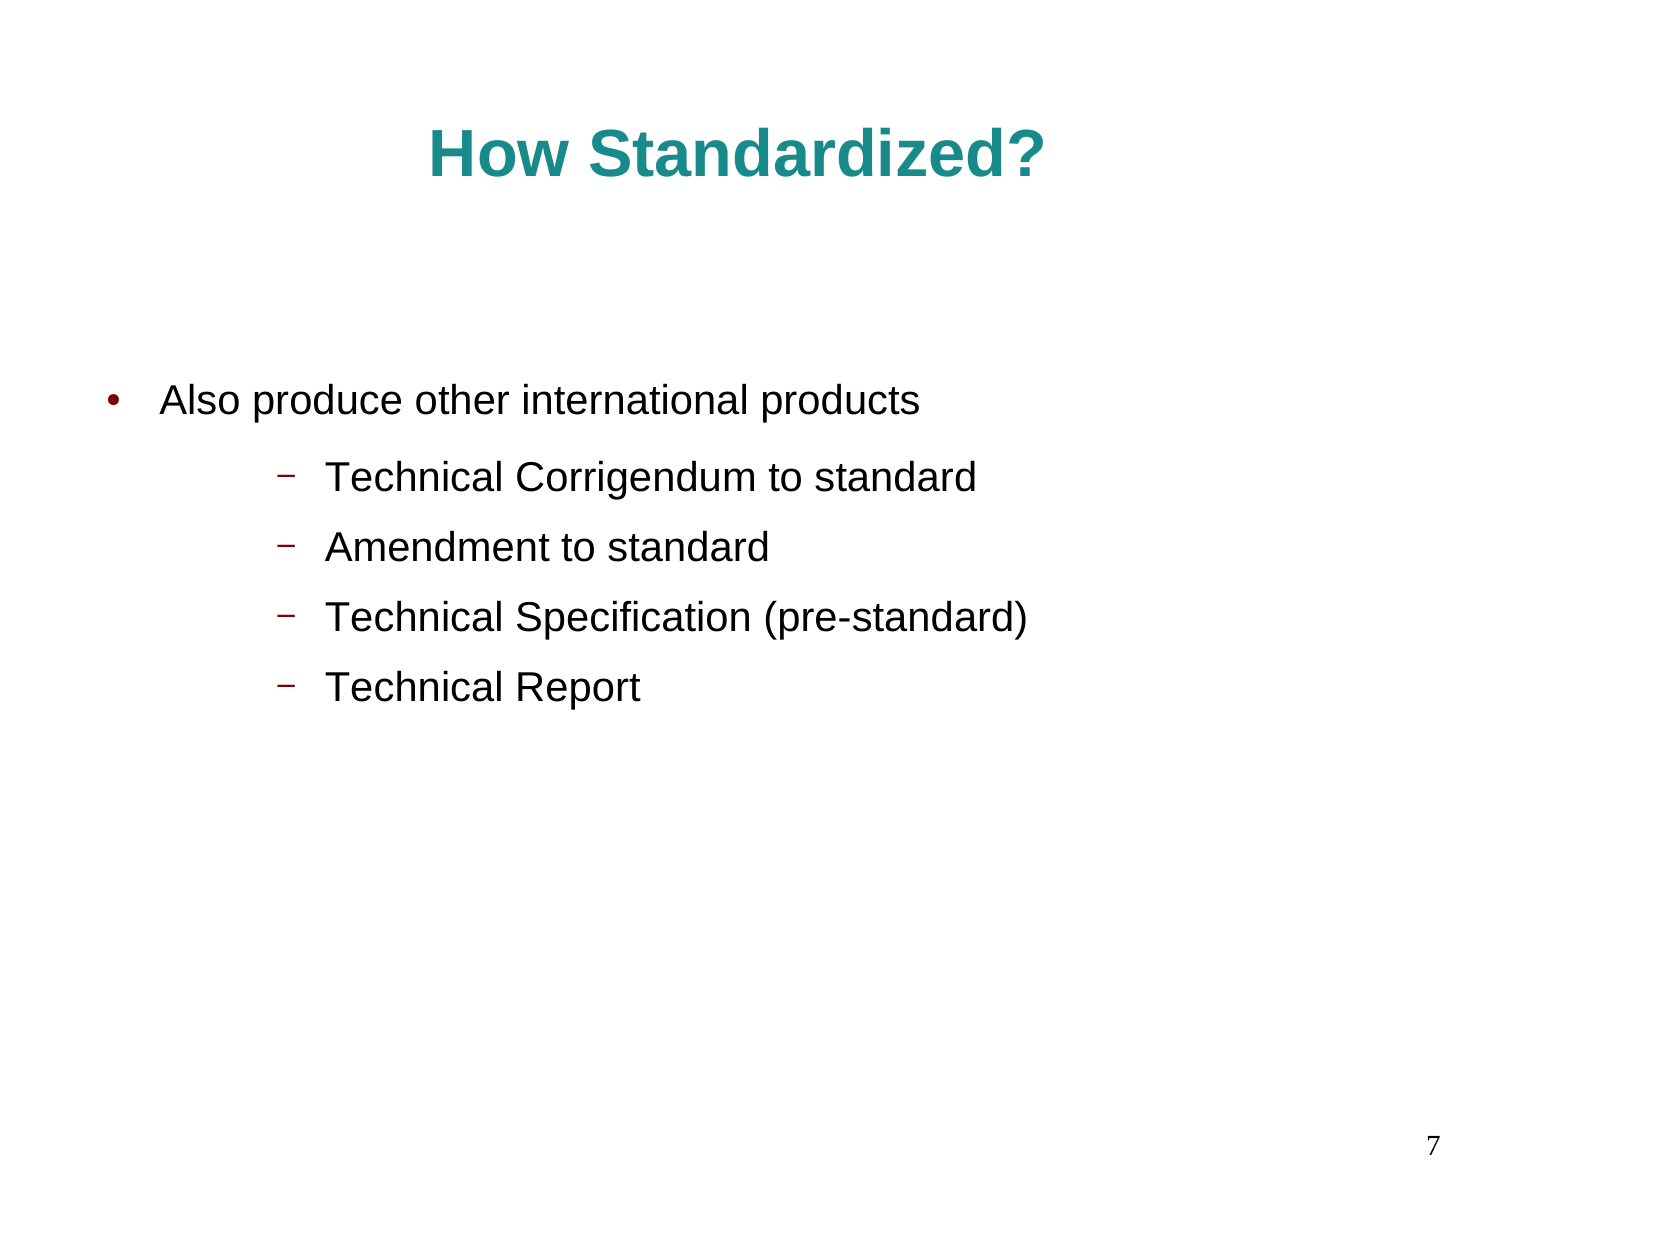

# How Standardized?
Also produce other international products
Technical Corrigendum to standard
Amendment to standard
Technical Specification (pre-standard)
Technical Report
7